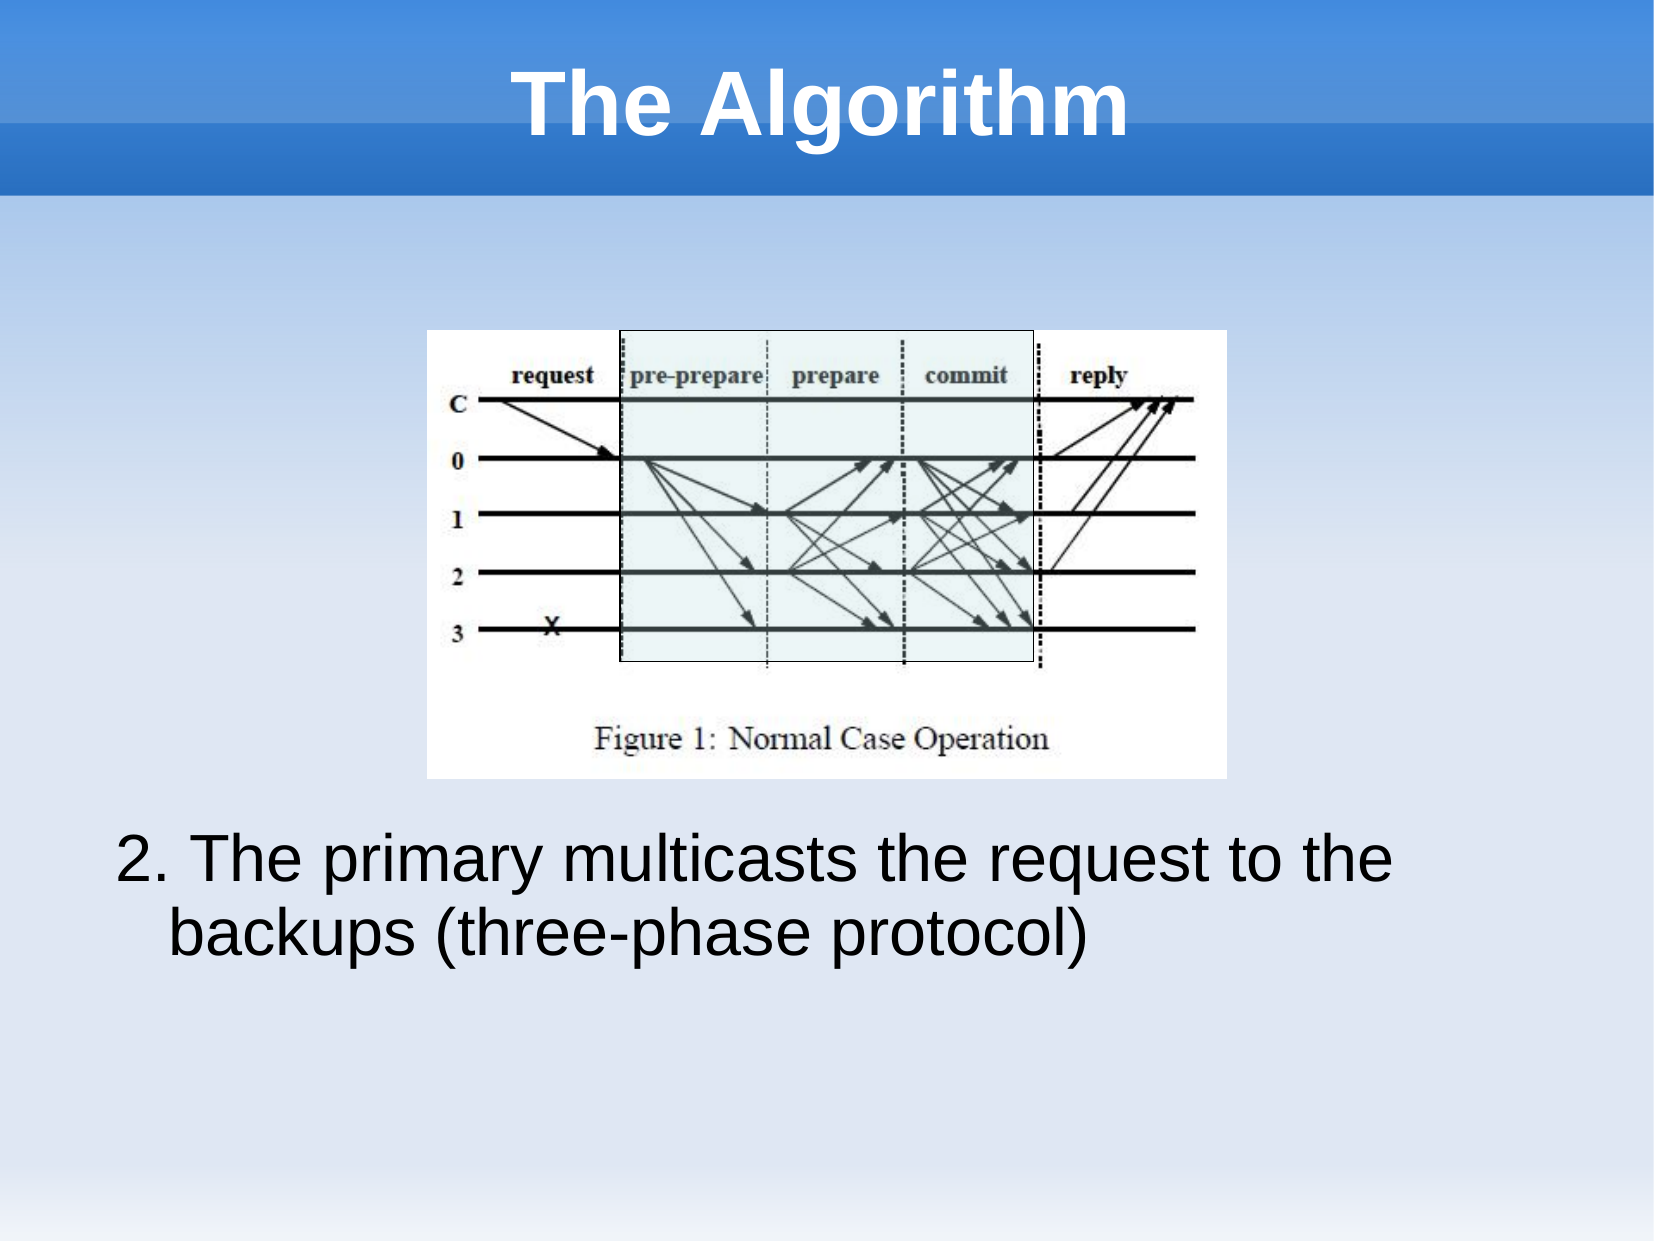

# The Algorithm
2. The primary multicasts the request to the backups (three-phase protocol)